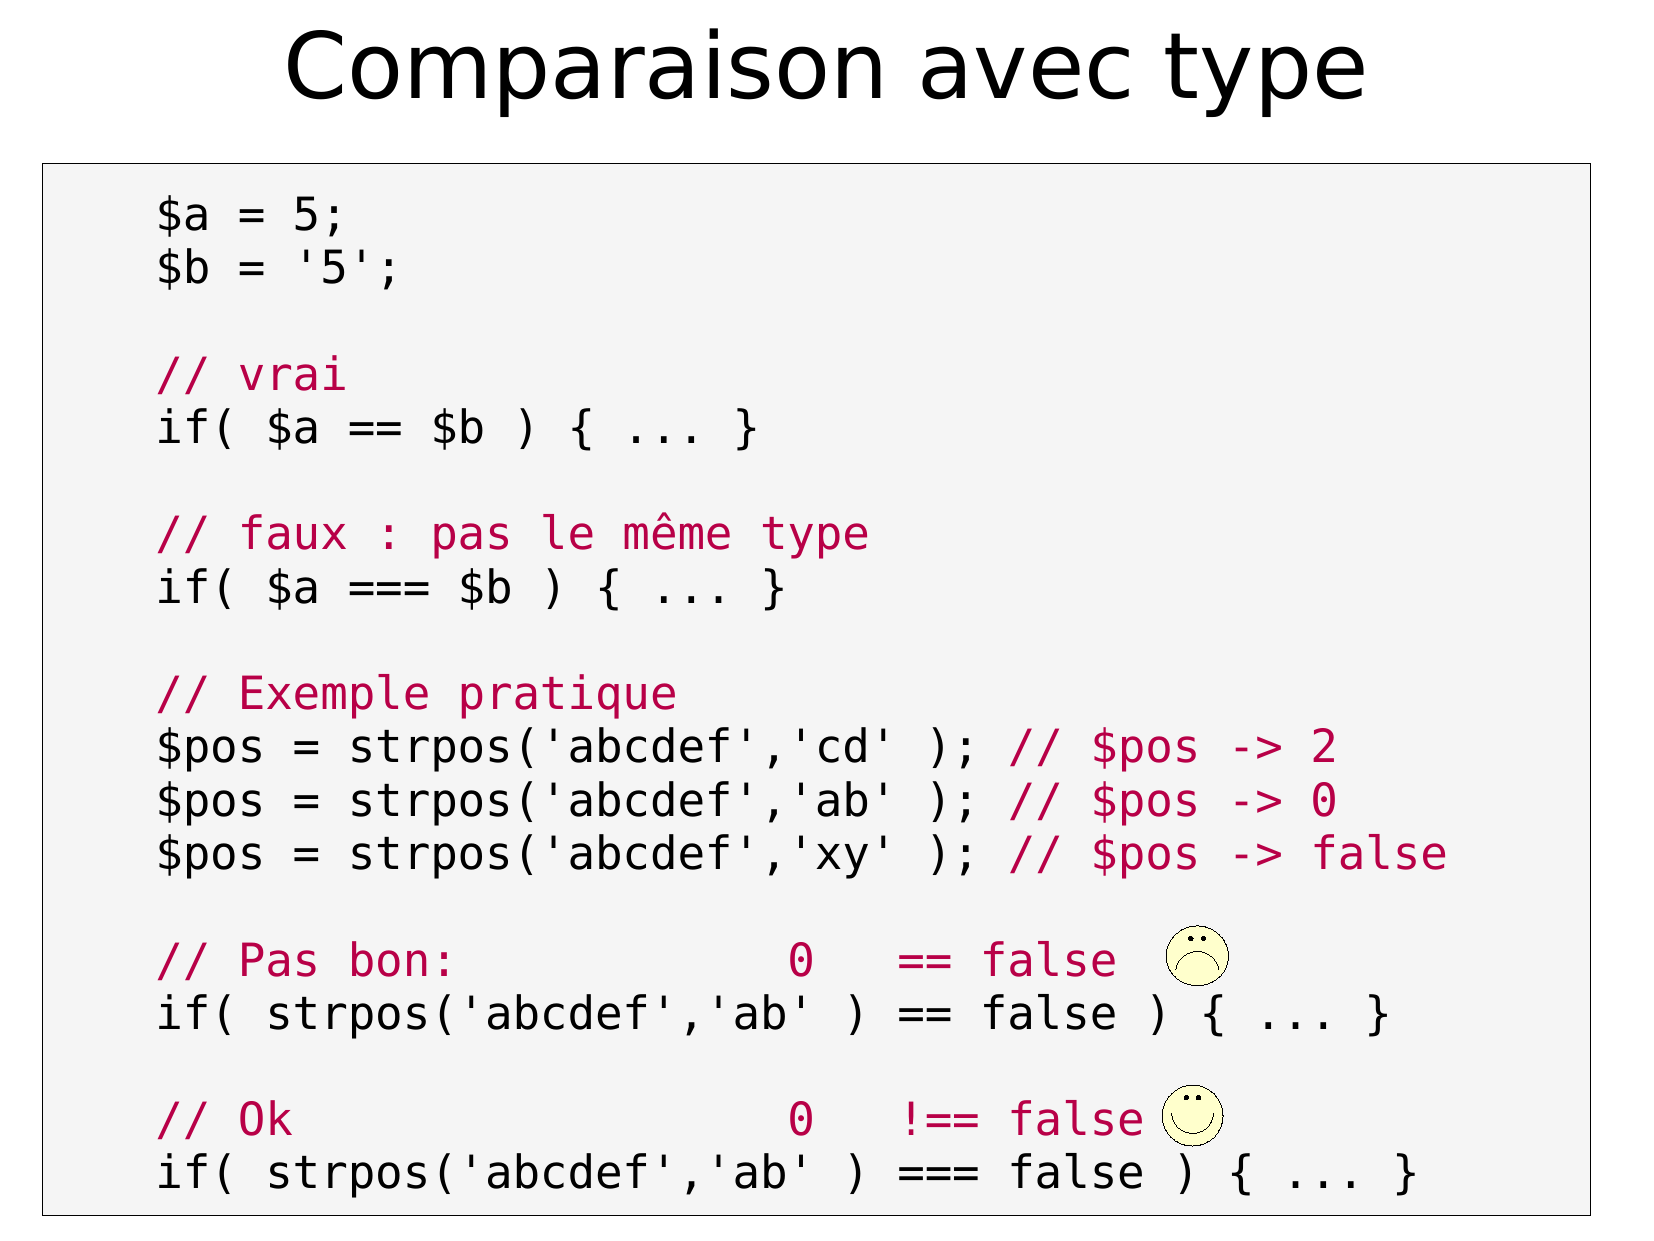

# Comparaison avec type
$a = 5;
$b = '5';
// vrai
if( $a == $b ) { ... }
// faux : pas le même type
if( $a === $b ) { ... }
// Exemple pratique
$pos = strpos('abcdef','cd' ); // $pos -> 2
$pos = strpos('abcdef','ab' ); // $pos -> 0
$pos = strpos('abcdef','xy' ); // $pos -> false
// Pas bon: 0 == false
if( strpos('abcdef','ab' ) == false ) { ... }
// Ok 0 !== false
if( strpos('abcdef','ab' ) === false ) { ... }